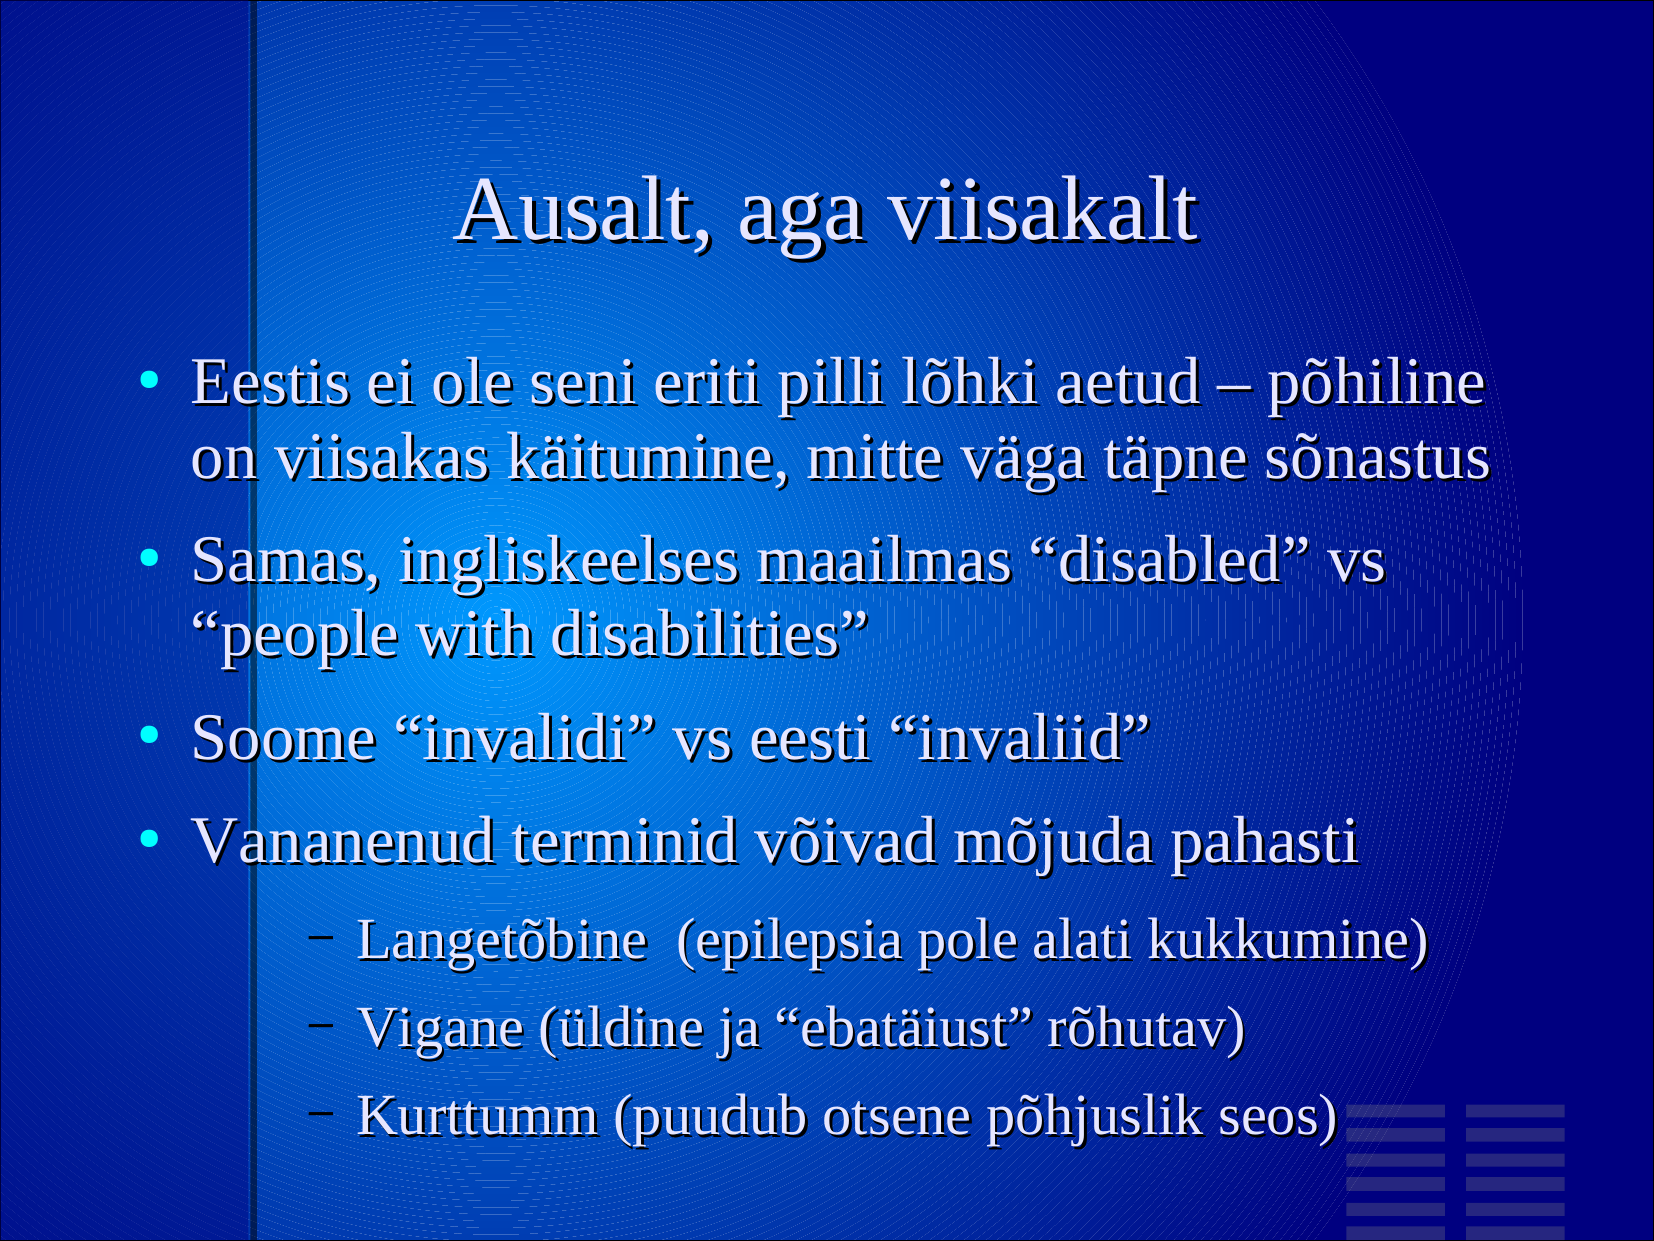

# Ausalt, aga viisakalt
Eestis ei ole seni eriti pilli lõhki aetud – põhiline on viisakas käitumine, mitte väga täpne sõnastus
Samas, ingliskeelses maailmas “disabled” vs “people with disabilities”
Soome “invalidi” vs eesti “invaliid”
Vananenud terminid võivad mõjuda pahasti
Langetõbine (epilepsia pole alati kukkumine)
Vigane (üldine ja “ebatäiust” rõhutav)
Kurttumm (puudub otsene põhjuslik seos)